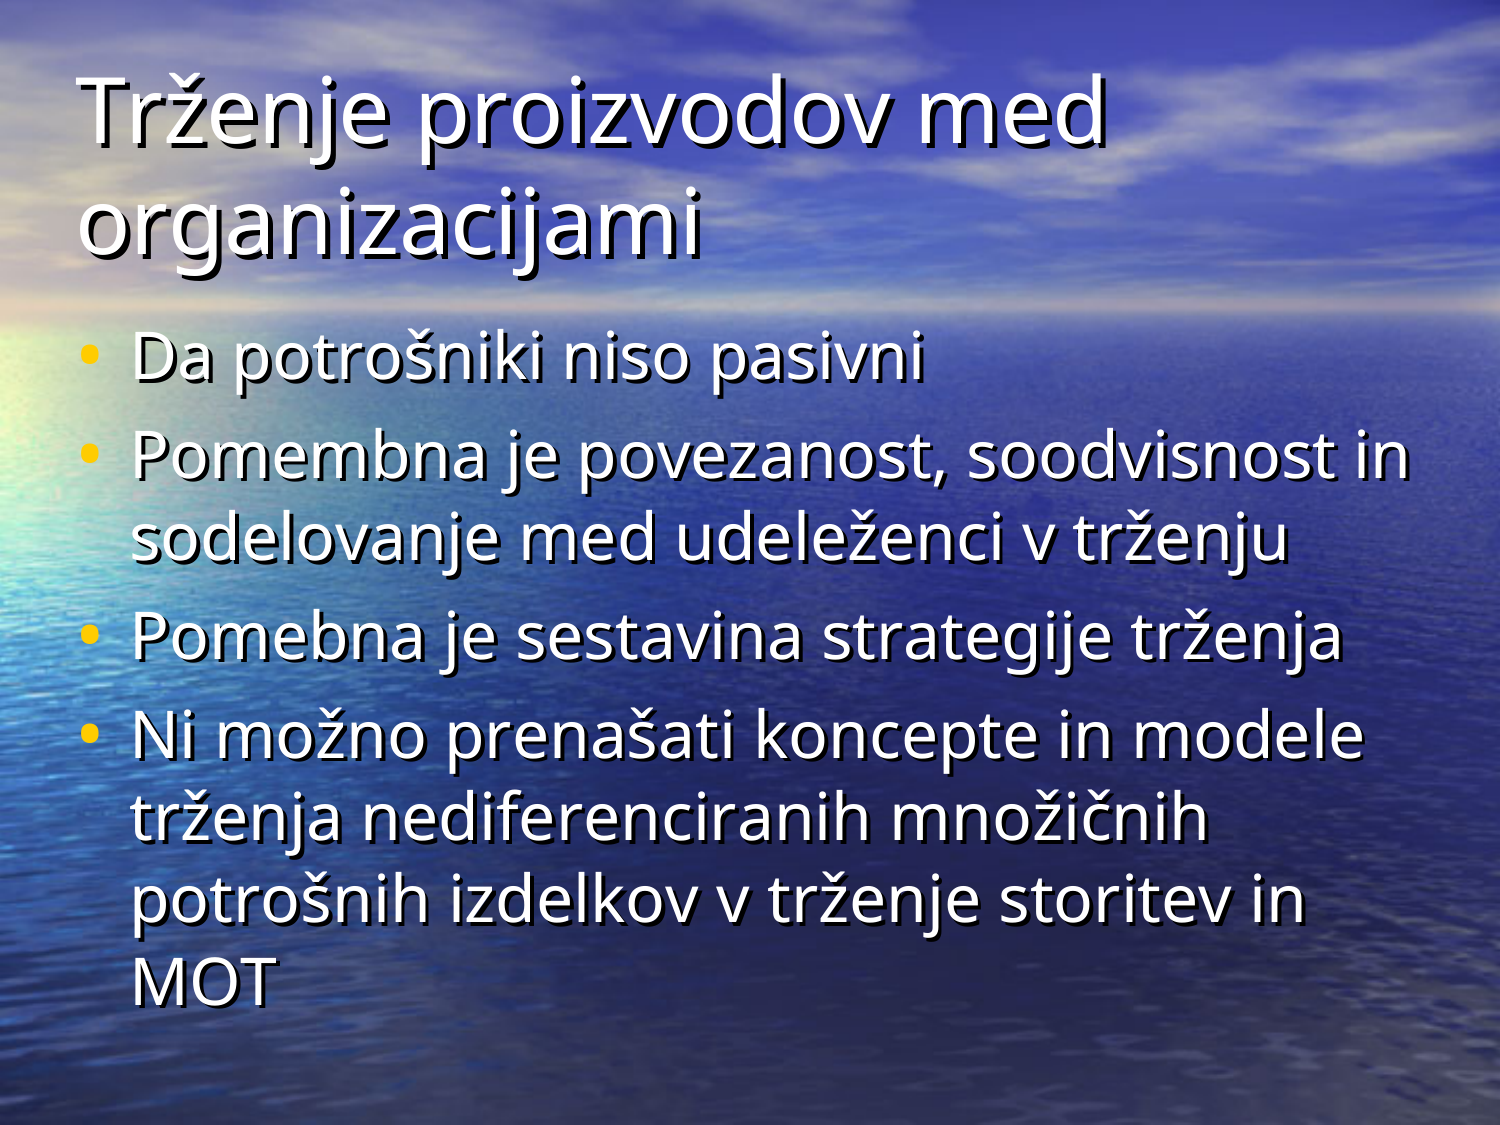

# Trženje proizvodov med organizacijami
Da potrošniki niso pasivni
Pomembna je povezanost, soodvisnost in sodelovanje med udeleženci v trženju
Pomebna je sestavina strategije trženja
Ni možno prenašati koncepte in modele trženja nediferenciranih množičnih potrošnih izdelkov v trženje storitev in MOT